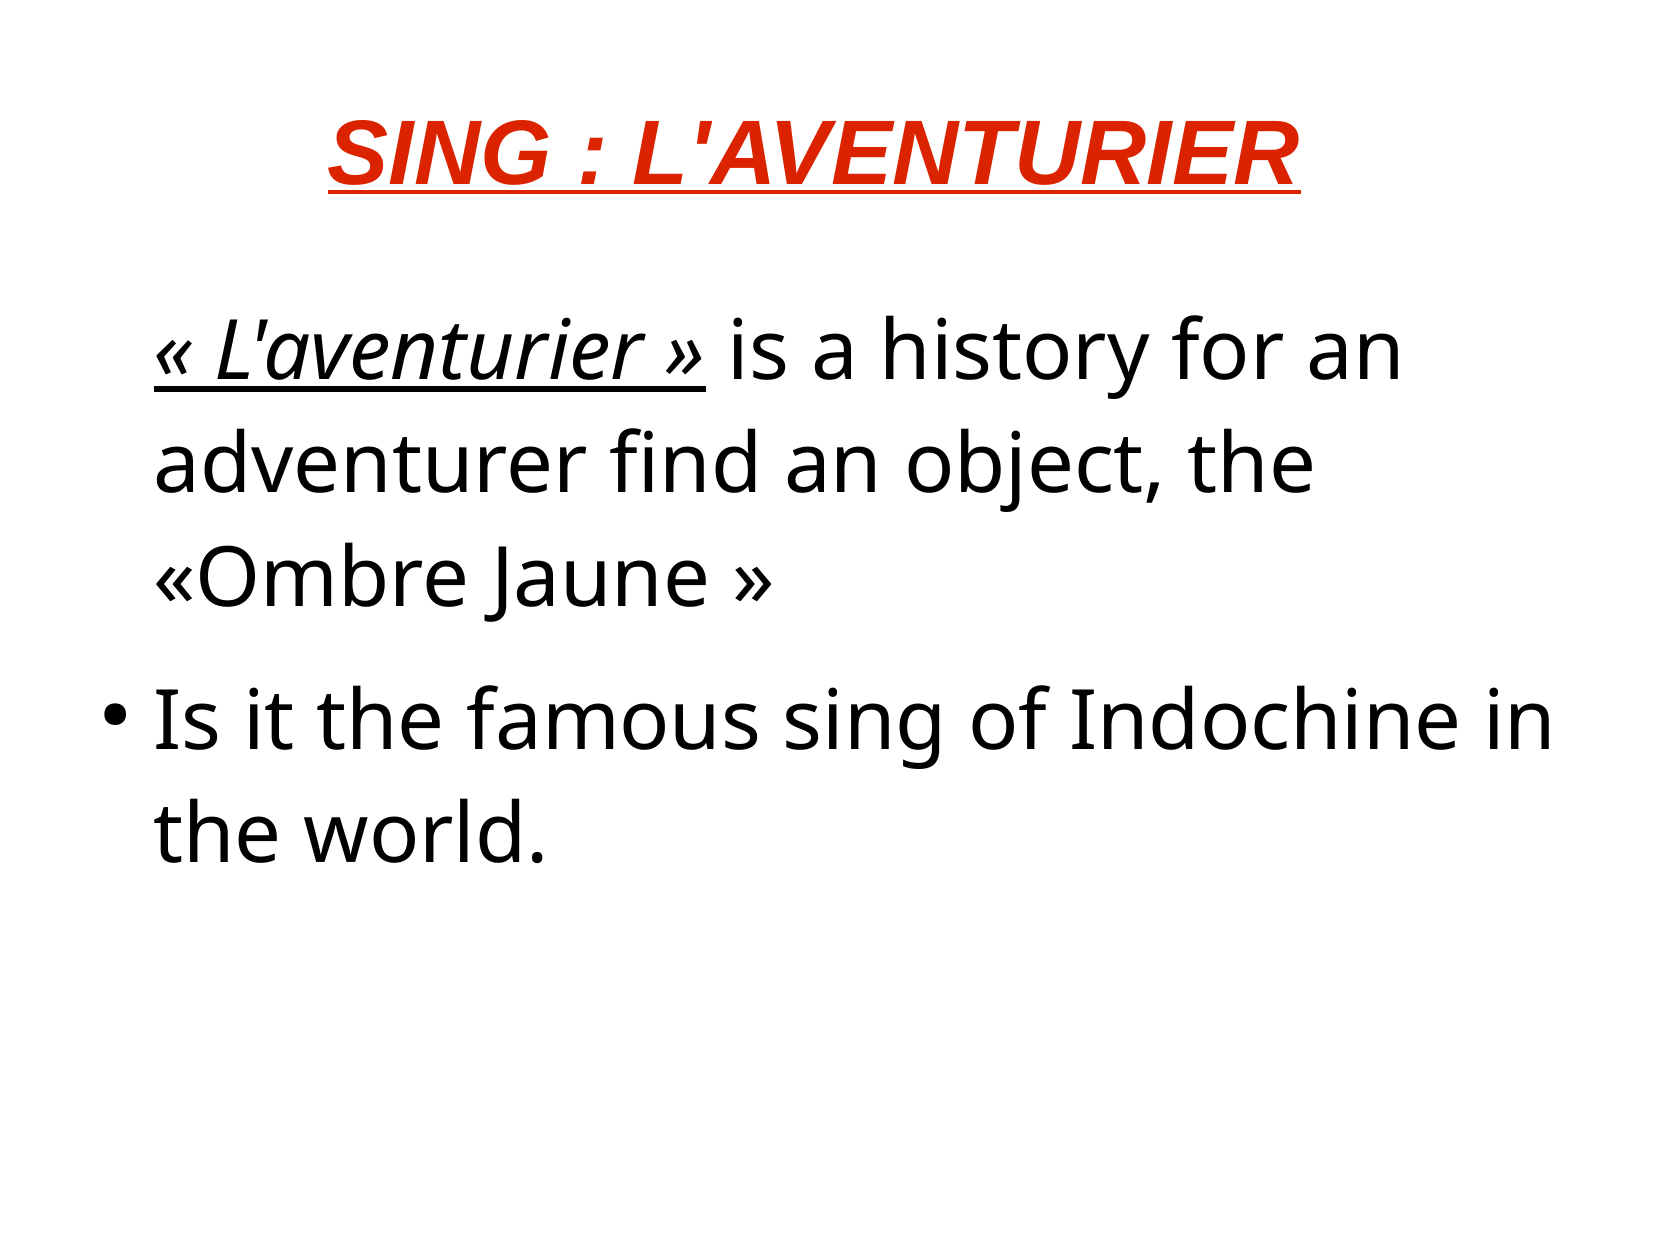

# SING : L'AVENTURIER
« L'aventurier » is a history for an adventurer find an object, the «Ombre Jaune »
Is it the famous sing of Indochine in the world.